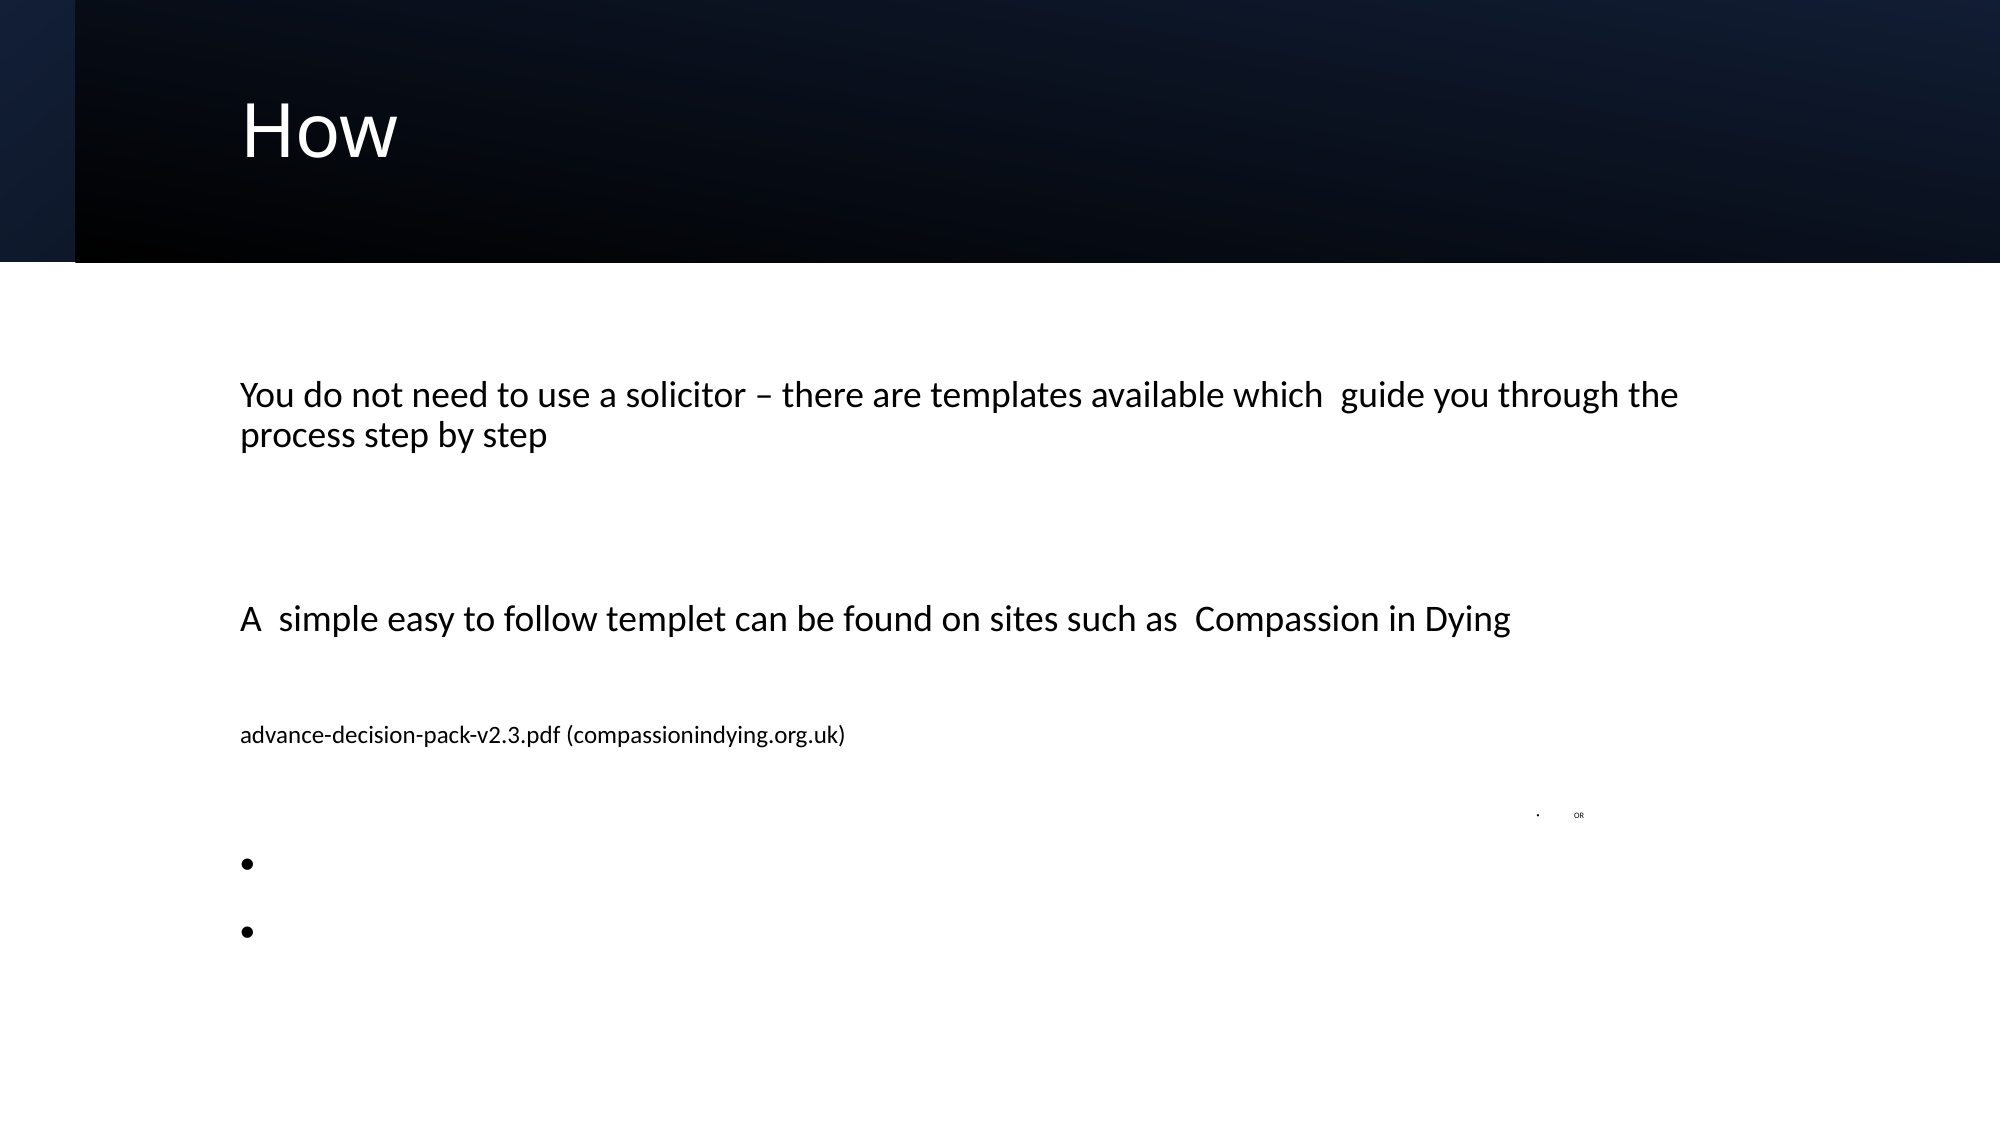

# How
You do not need to use a solicitor – there are templates available which guide you through the process step by step
A simple easy to follow templet can be found on sites such as Compassion in Dying
advance-decision-pack-v2.3.pdf (compassionindying.org.uk)
OR